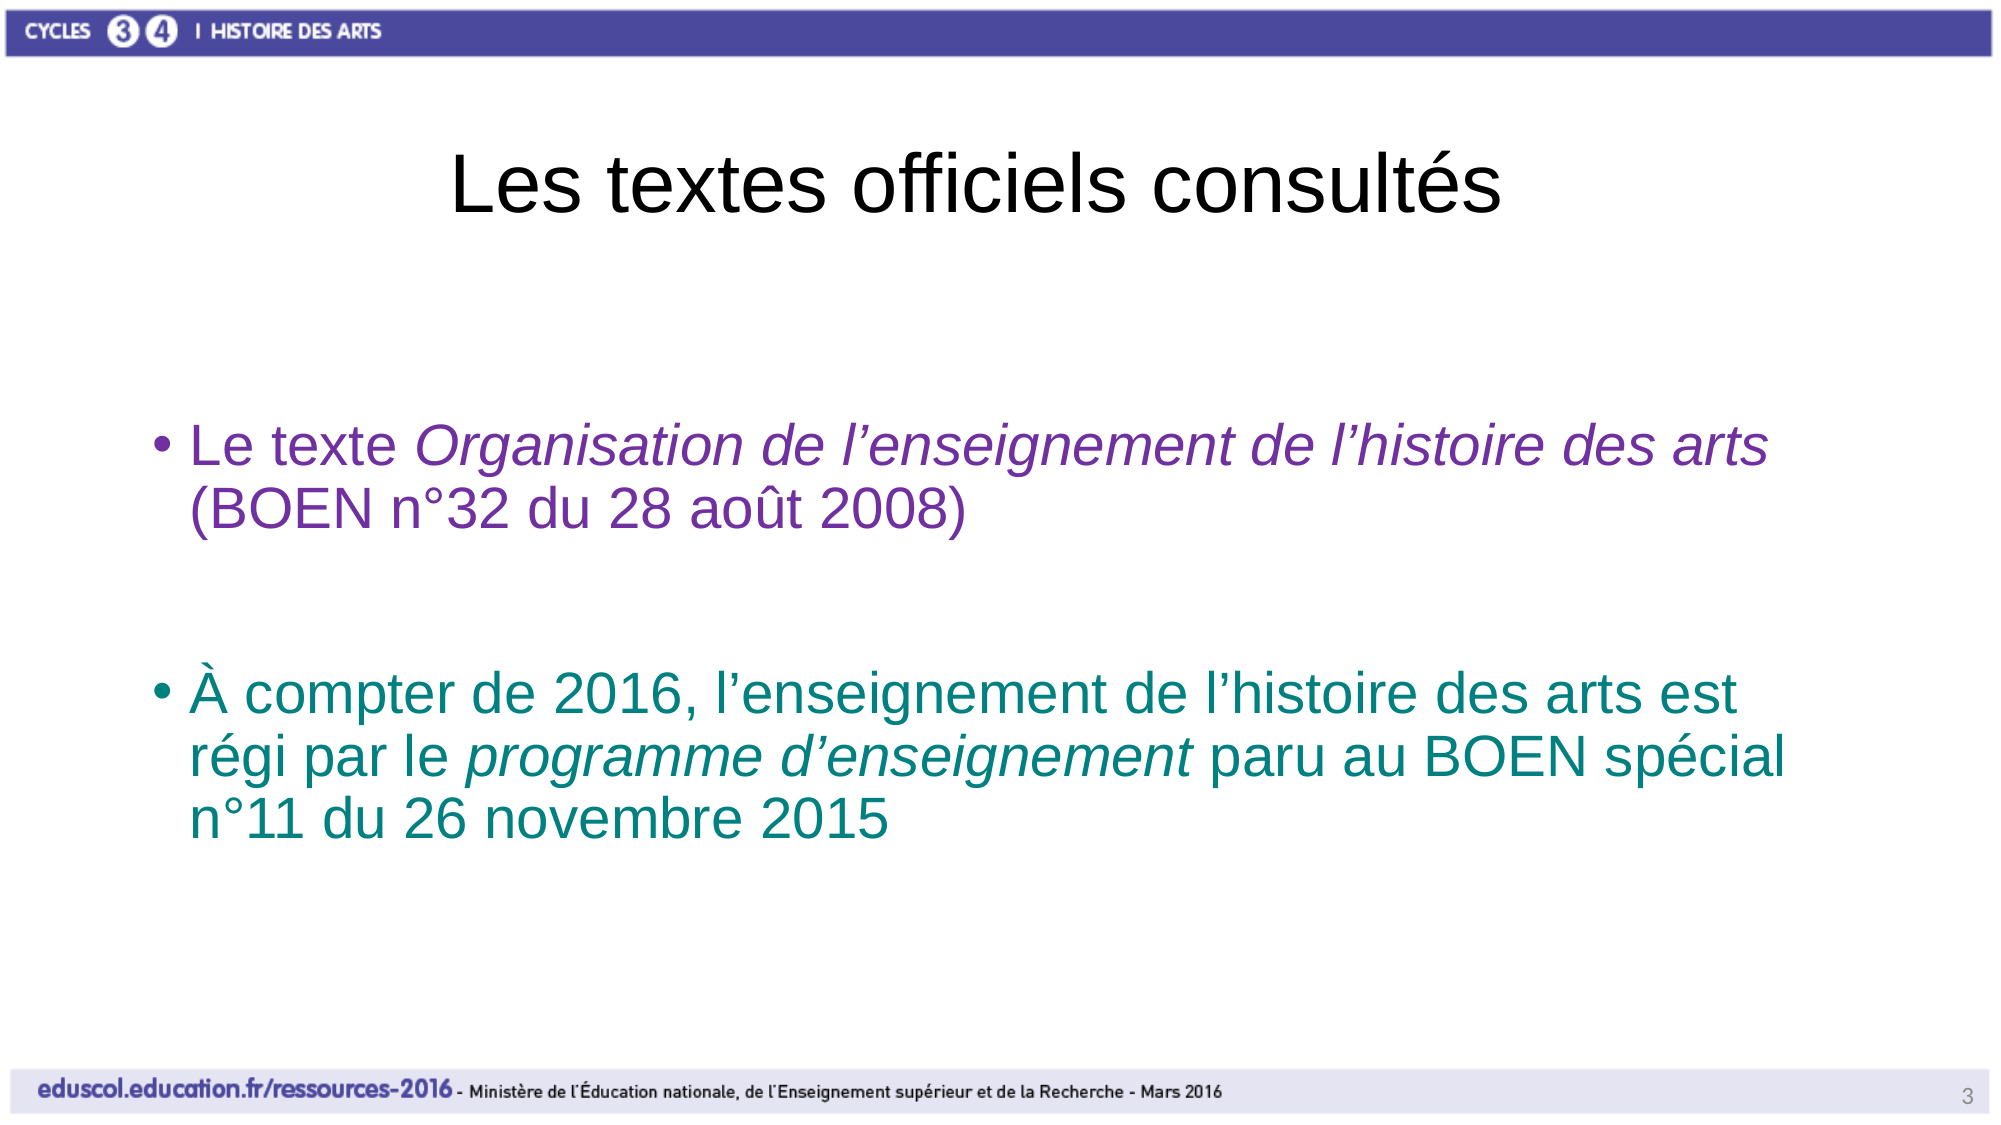

# Les textes officiels consultés
Le texte Organisation de l’enseignement de l’histoire des arts (BOEN n°32 du 28 août 2008)
À compter de 2016, l’enseignement de l’histoire des arts est régi par le programme d’enseignement paru au BOEN spécial n°11 du 26 novembre 2015